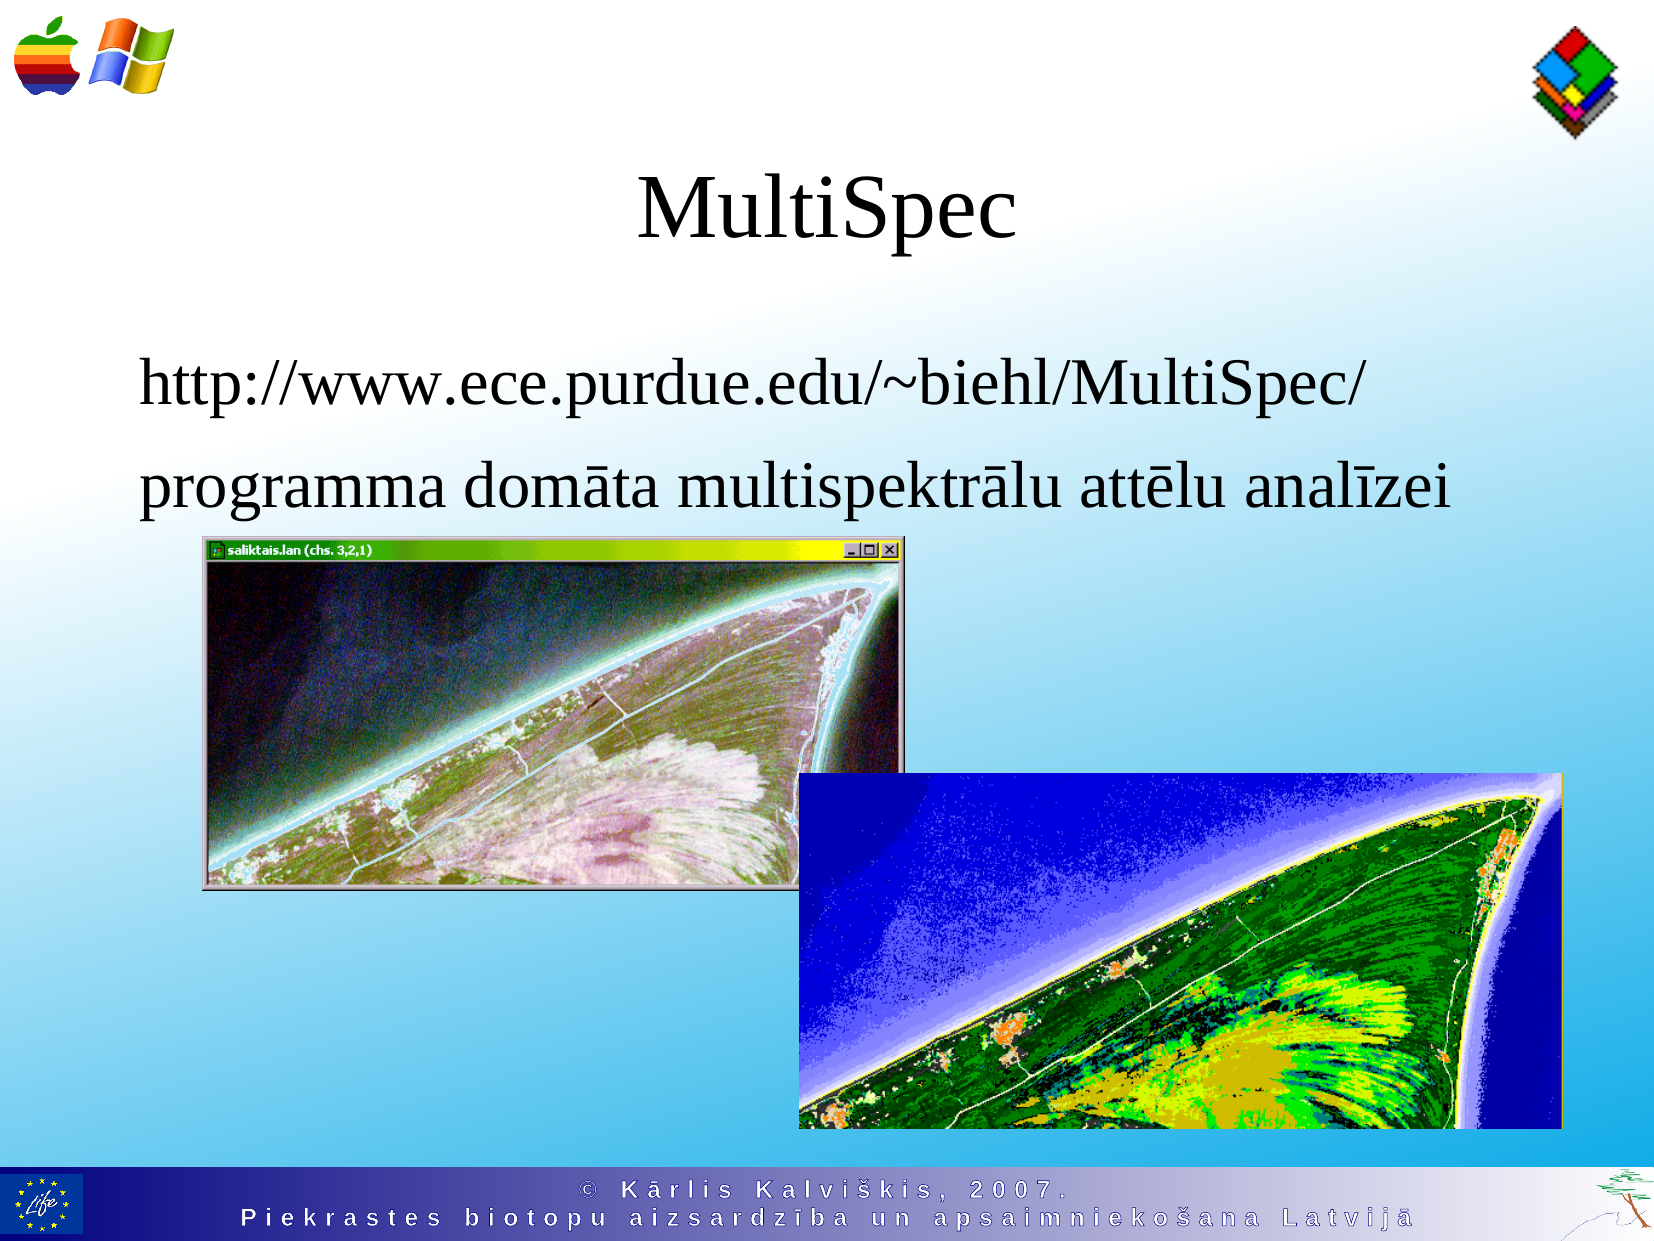

# MultiSpec
http://www.ece.purdue.edu/~biehl/MultiSpec/
programma domāta multispektrālu attēlu analīzei